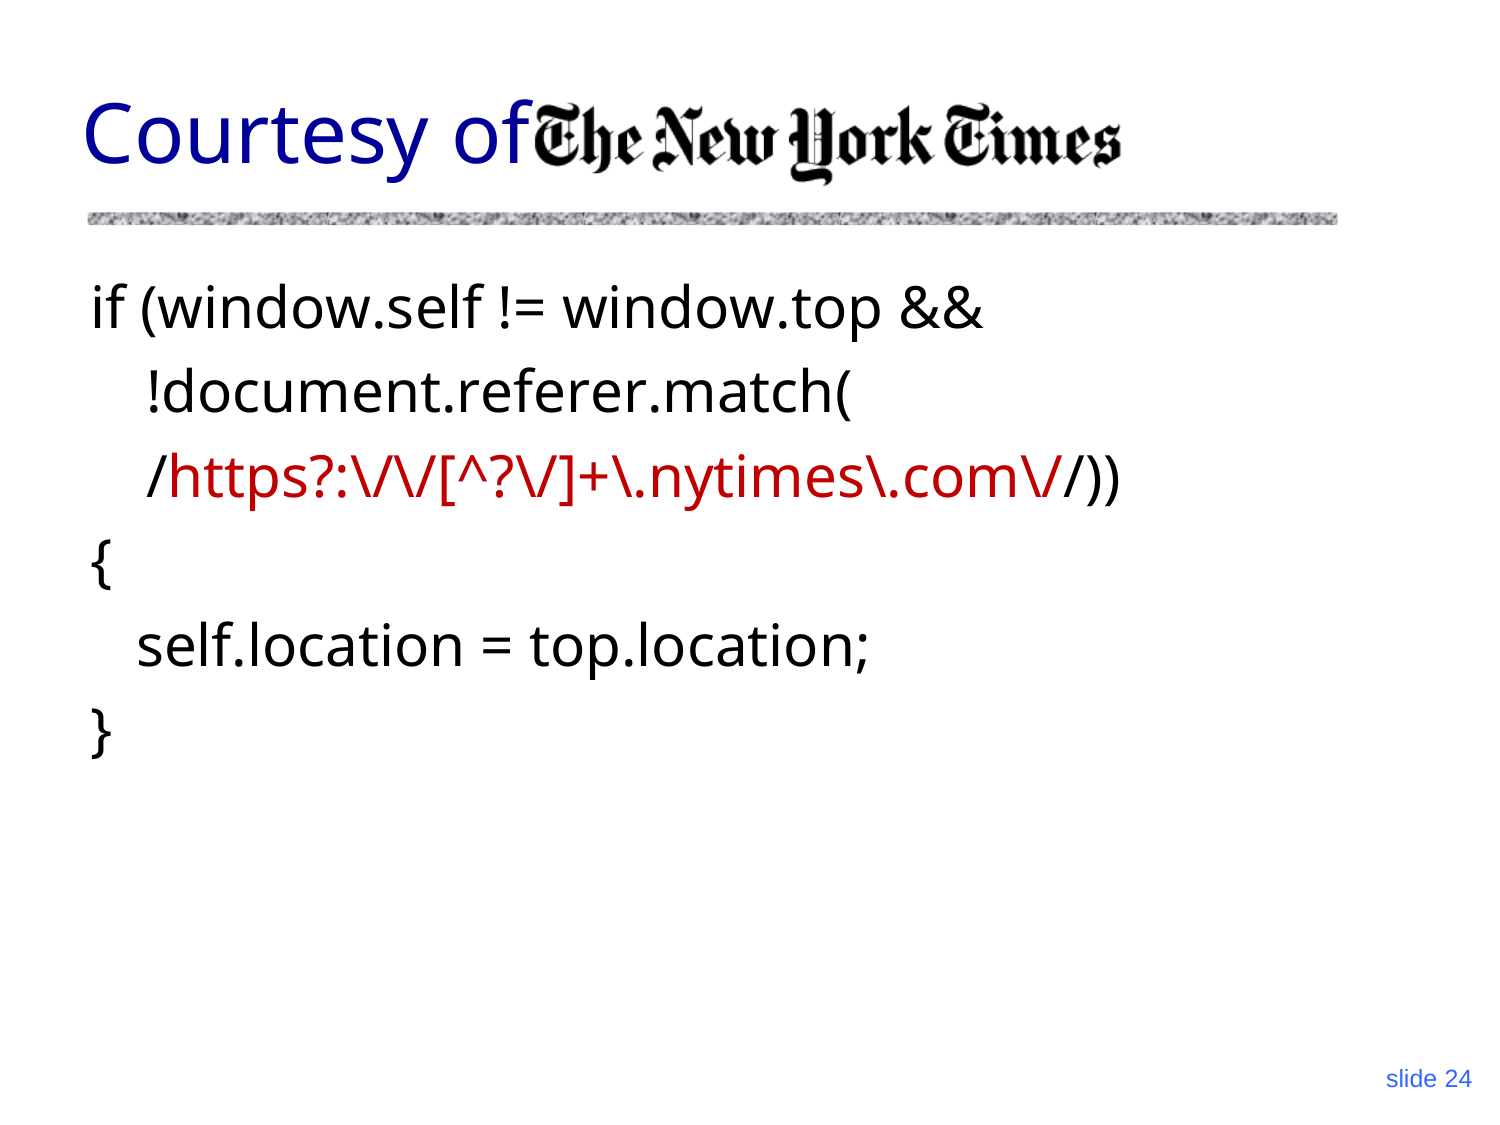

Courtesy of
if (window.self != window.top &&
	!document.referer.match(
	/https?:\/\/[^?\/]+\.nytimes\.com\//))
{
 self.location = top.location;
}
slide